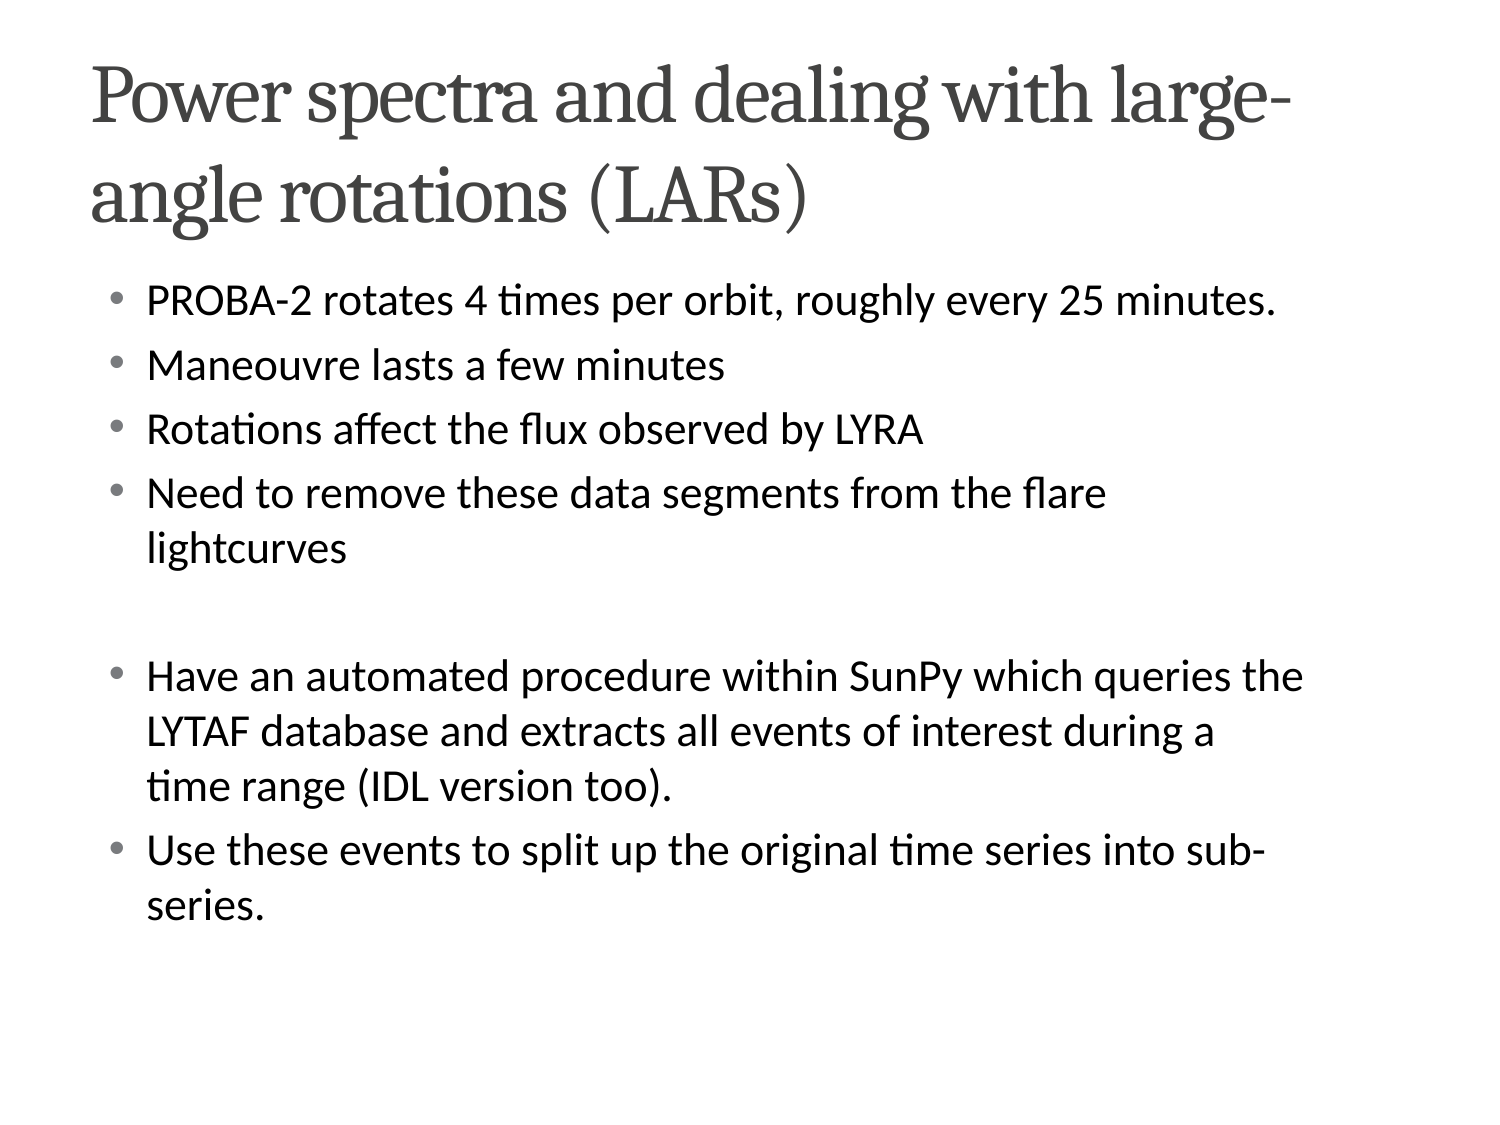

# Power spectra and dealing with large-angle rotations (LARs)
PROBA-2 rotates 4 times per orbit, roughly every 25 minutes.
Maneouvre lasts a few minutes
Rotations affect the flux observed by LYRA
Need to remove these data segments from the flare lightcurves
Have an automated procedure within SunPy which queries the LYTAF database and extracts all events of interest during a time range (IDL version too).
Use these events to split up the original time series into sub-series.